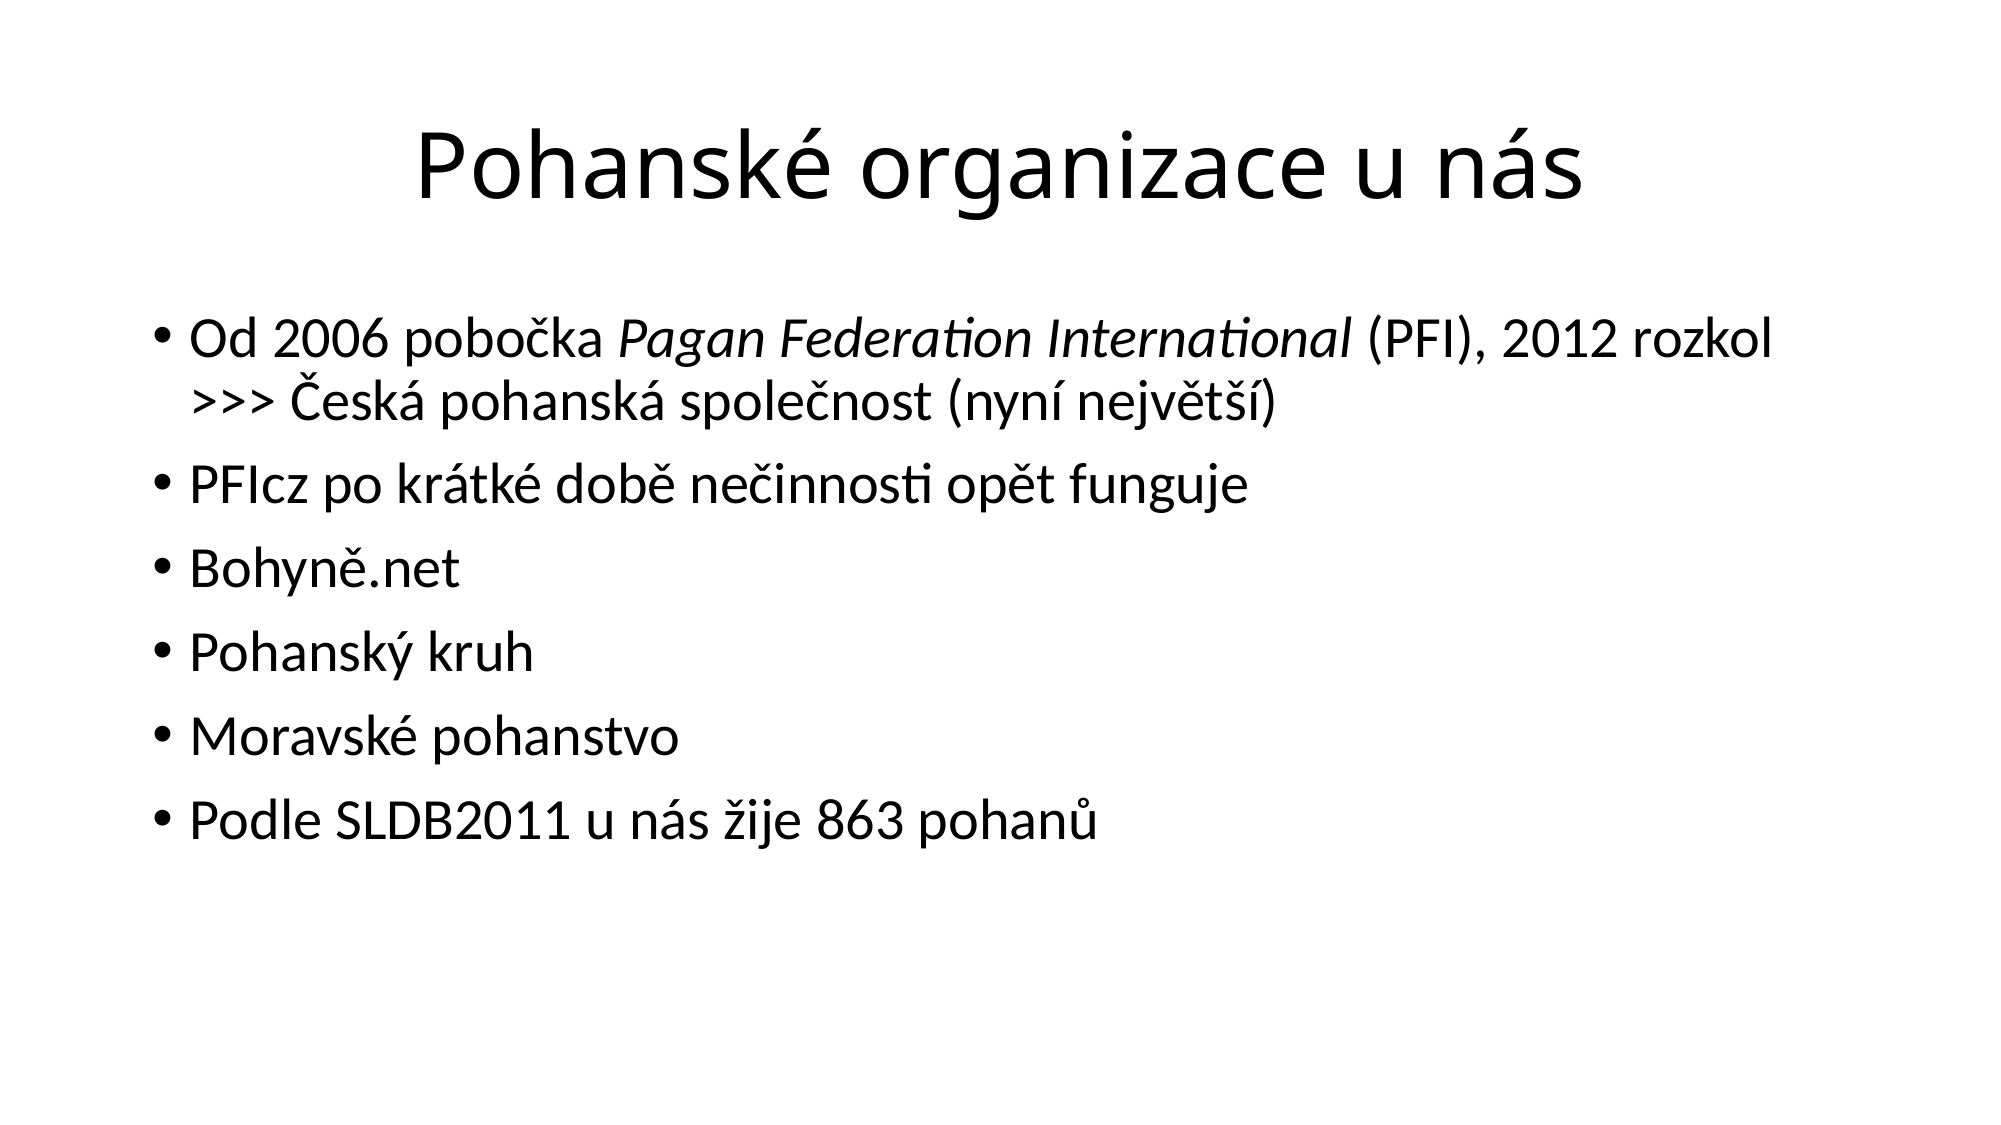

# Pohanské organizace u nás
Od 2006 pobočka Pagan Federation International (PFI), 2012 rozkol >>> Česká pohanská společnost (nyní největší)
PFIcz po krátké době nečinnosti opět funguje
Bohyně.net
Pohanský kruh
Moravské pohanstvo
Podle SLDB2011 u nás žije 863 pohanů